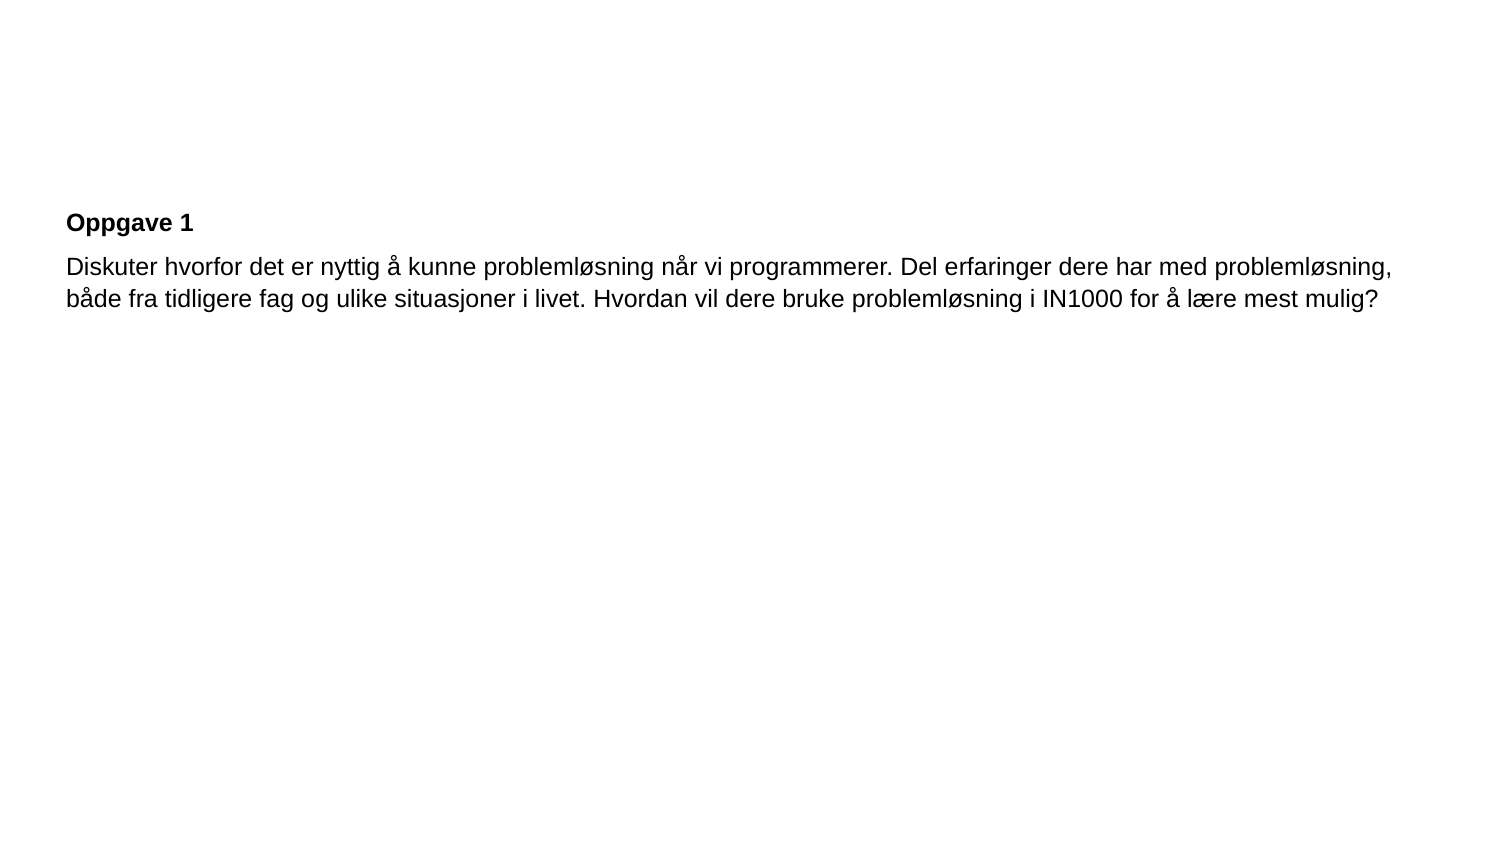

#
Oppgave 1
Diskuter hvorfor det er nyttig å kunne problemløsning når vi programmerer. Del erfaringer dere har med problemløsning, både fra tidligere fag og ulike situasjoner i livet. Hvordan vil dere bruke problemløsning i IN1000 for å lære mest mulig?